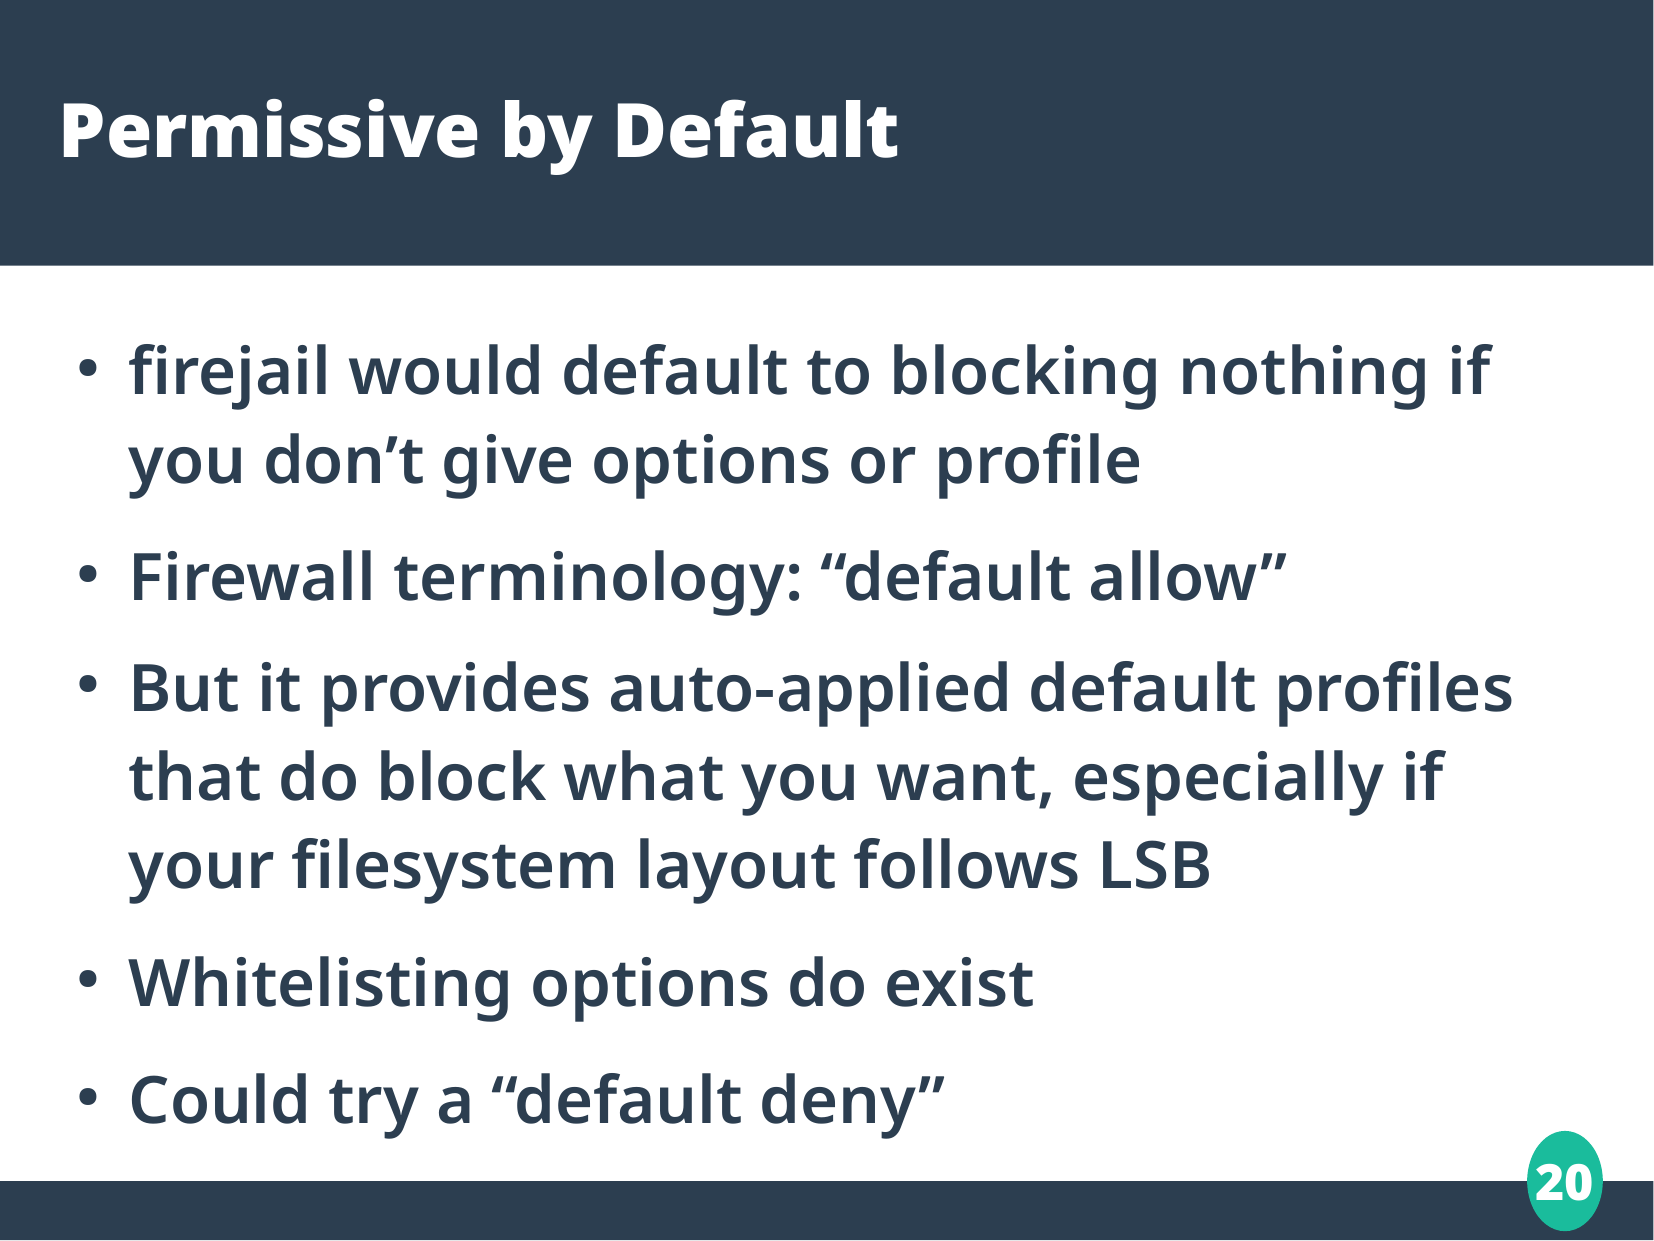

# Permissive by Default
firejail would default to blocking nothing if you don’t give options or profile
Firewall terminology: “default allow”
But it provides auto-applied default profiles that do block what you want, especially if your filesystem layout follows LSB
Whitelisting options do exist
Could try a “default deny”